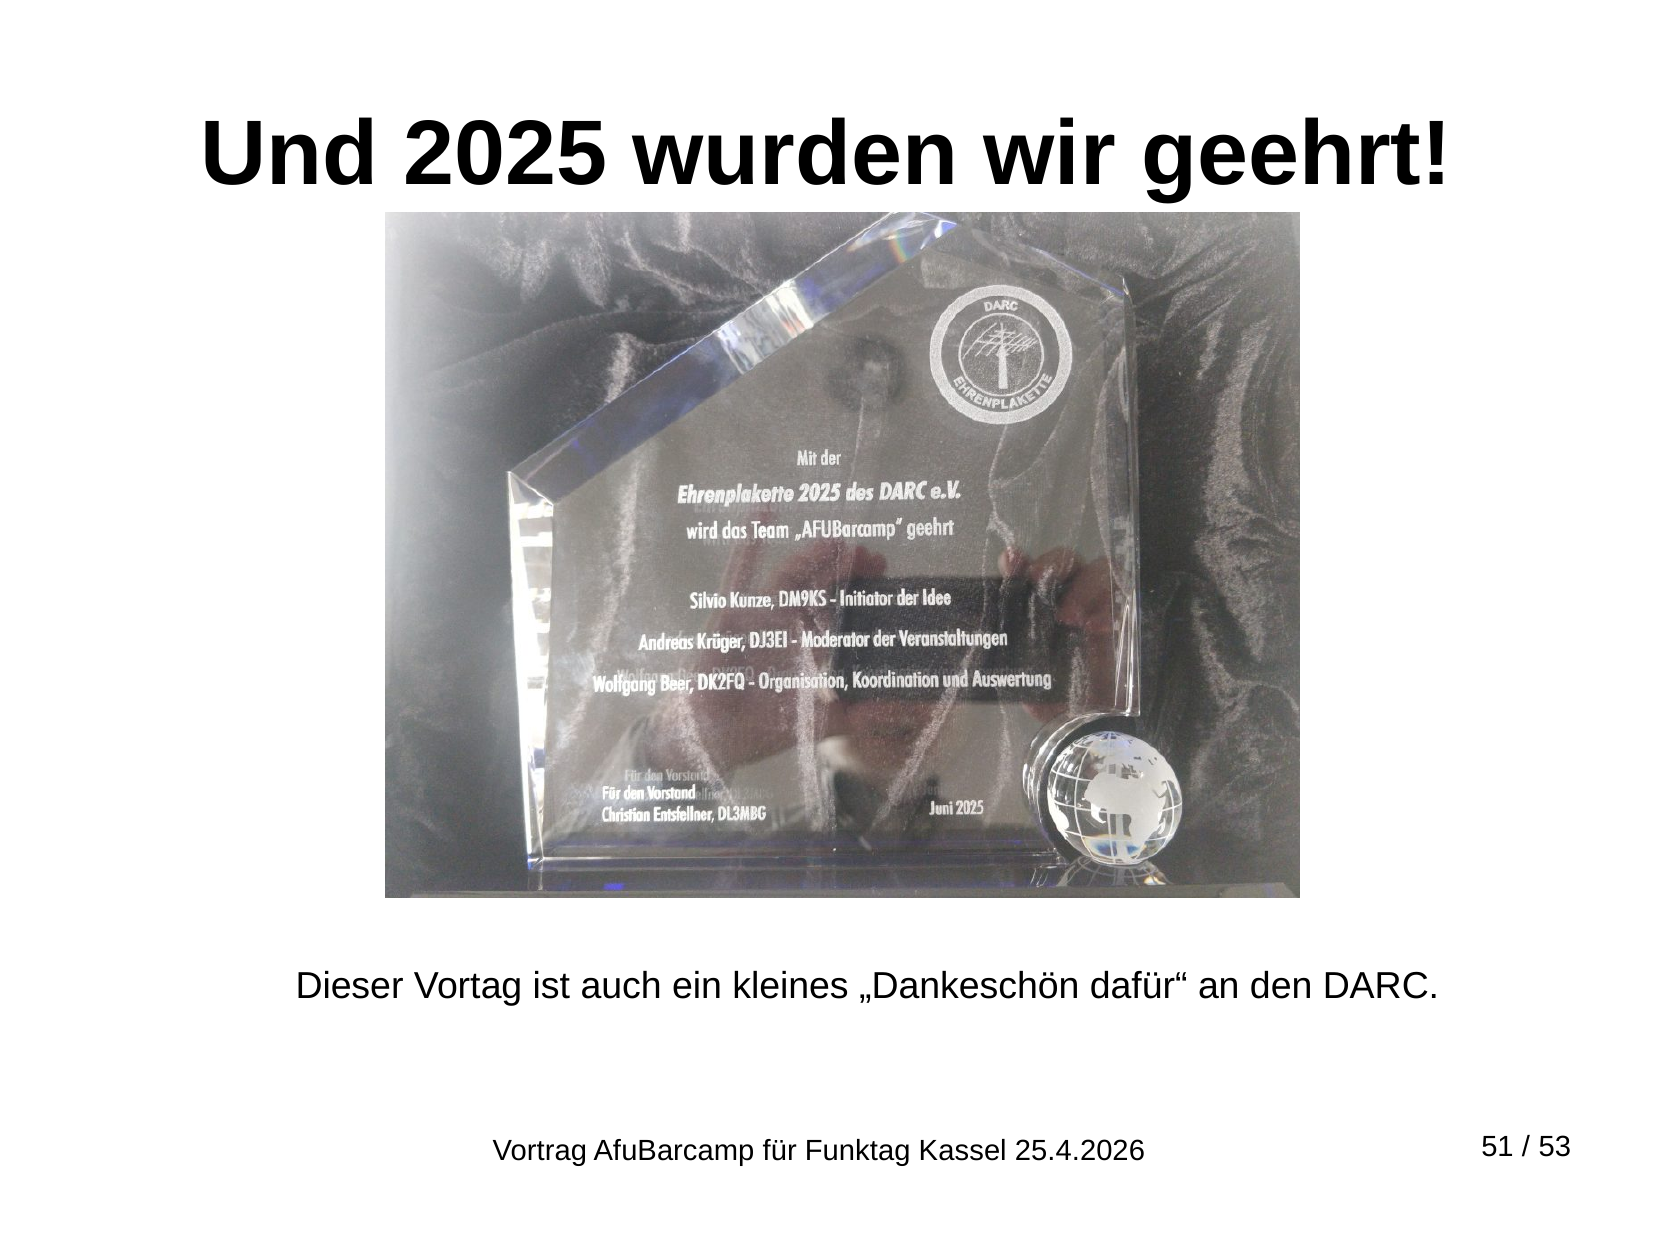

# Und 2025 wurden wir geehrt!
Dieser Vortag ist auch ein kleines „Dankeschön dafür“ an den DARC.